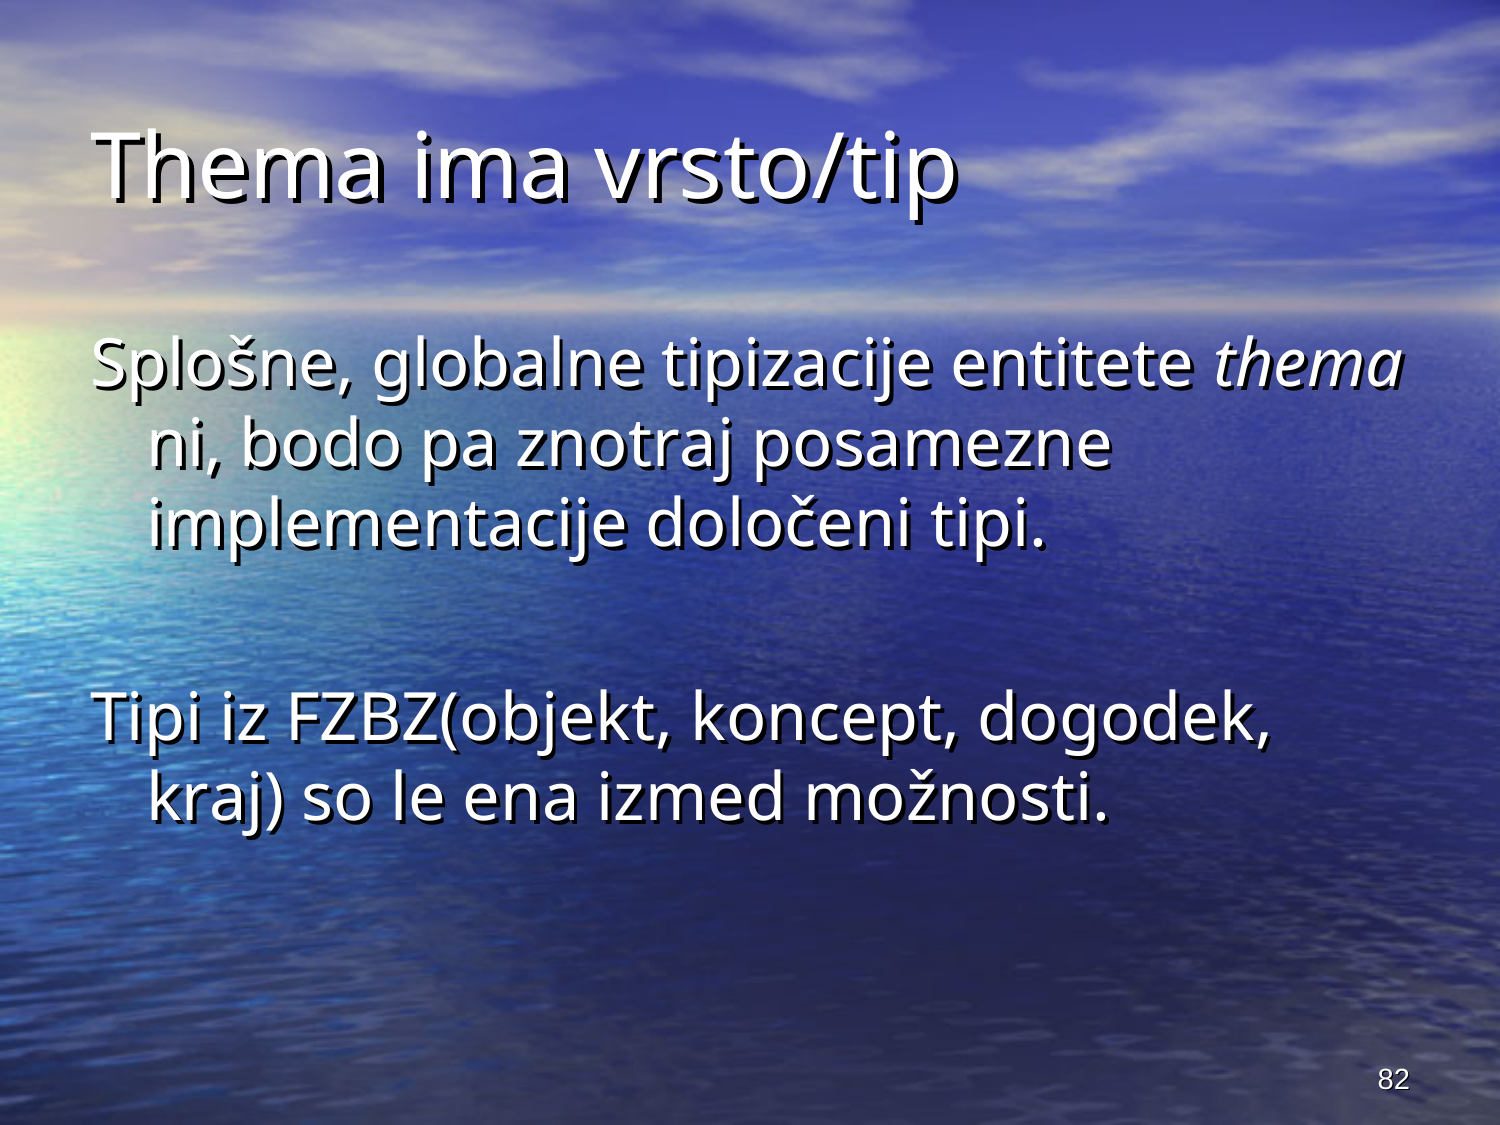

# Thema ima vrsto/tip
Splošne, globalne tipizacije entitete thema ni, bodo pa znotraj posamezne implementacije določeni tipi.
Tipi iz FZBZ(objekt, koncept, dogodek, kraj) so le ena izmed možnosti.